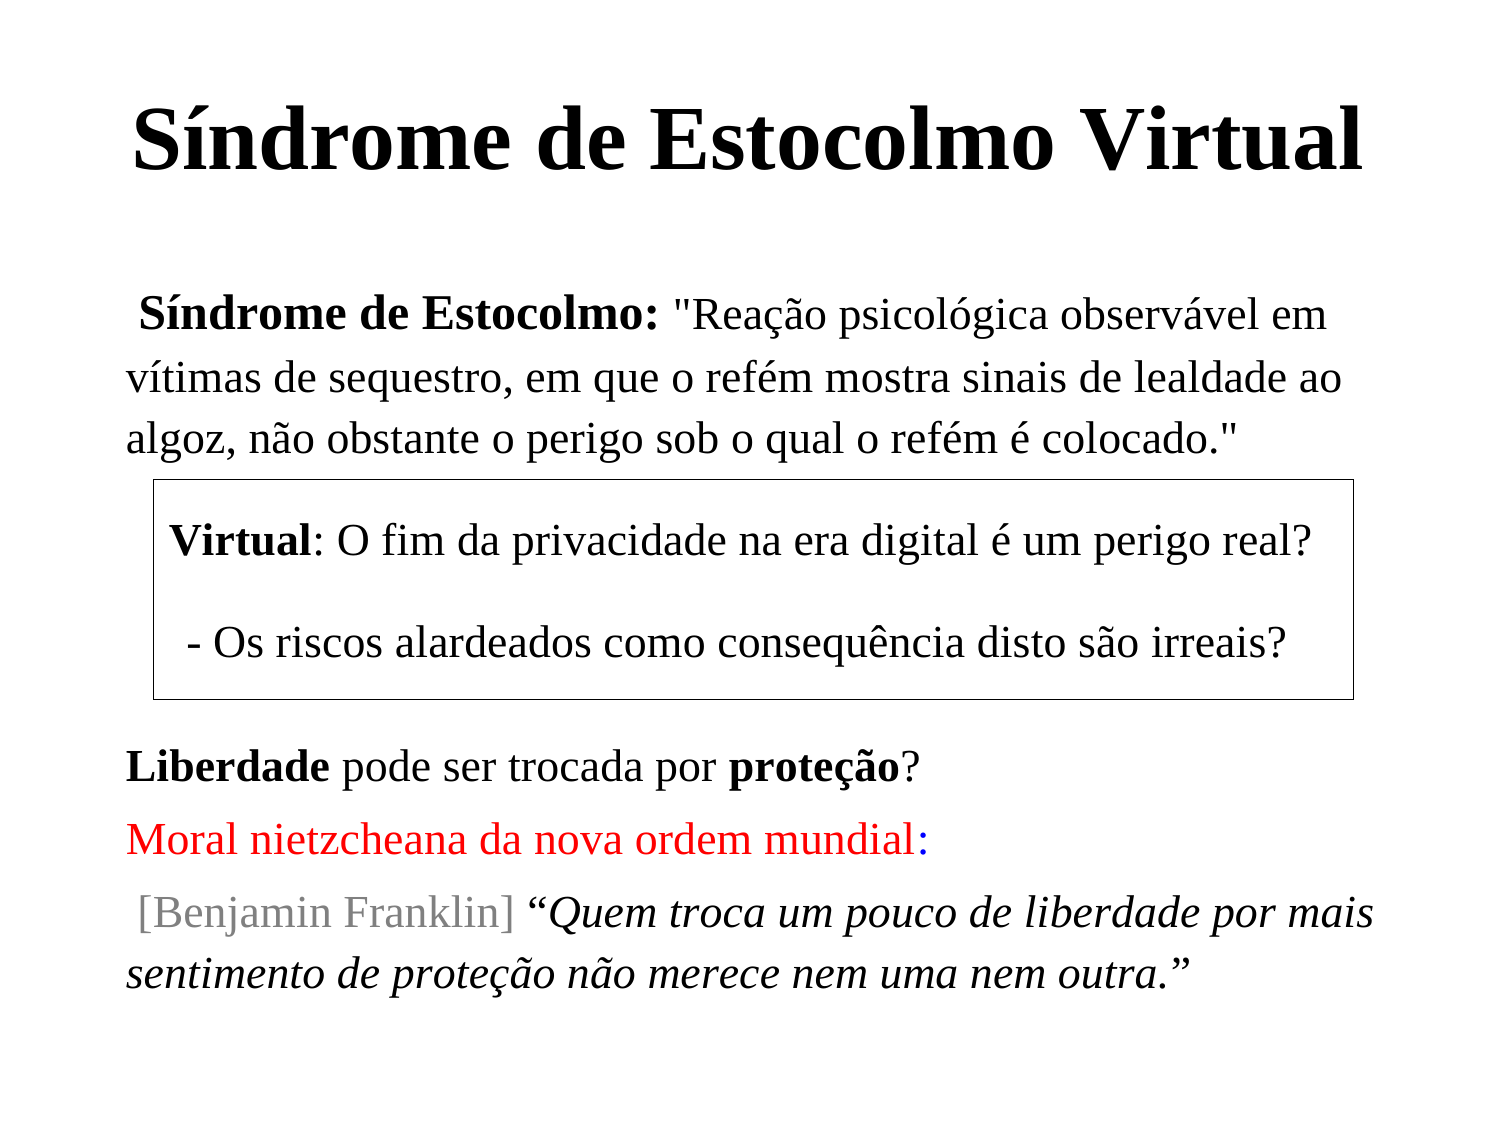

# Síndrome de Estocolmo Virtual
 Síndrome de Estocolmo: "Reação psicológica observável em vítimas de sequestro, em que o refém mostra sinais de lealdade ao algoz, não obstante o perigo sob o qual o refém é colocado."
Virtual: O fim da privacidade na era digital é um perigo real?
- Os riscos alardeados como consequência disto são irreais?
Liberdade pode ser trocada por proteção?
Moral nietzcheana da nova ordem mundial:
 [Benjamin Franklin] “Quem troca um pouco de liberdade por mais sentimento de proteção não merece nem uma nem outra.”